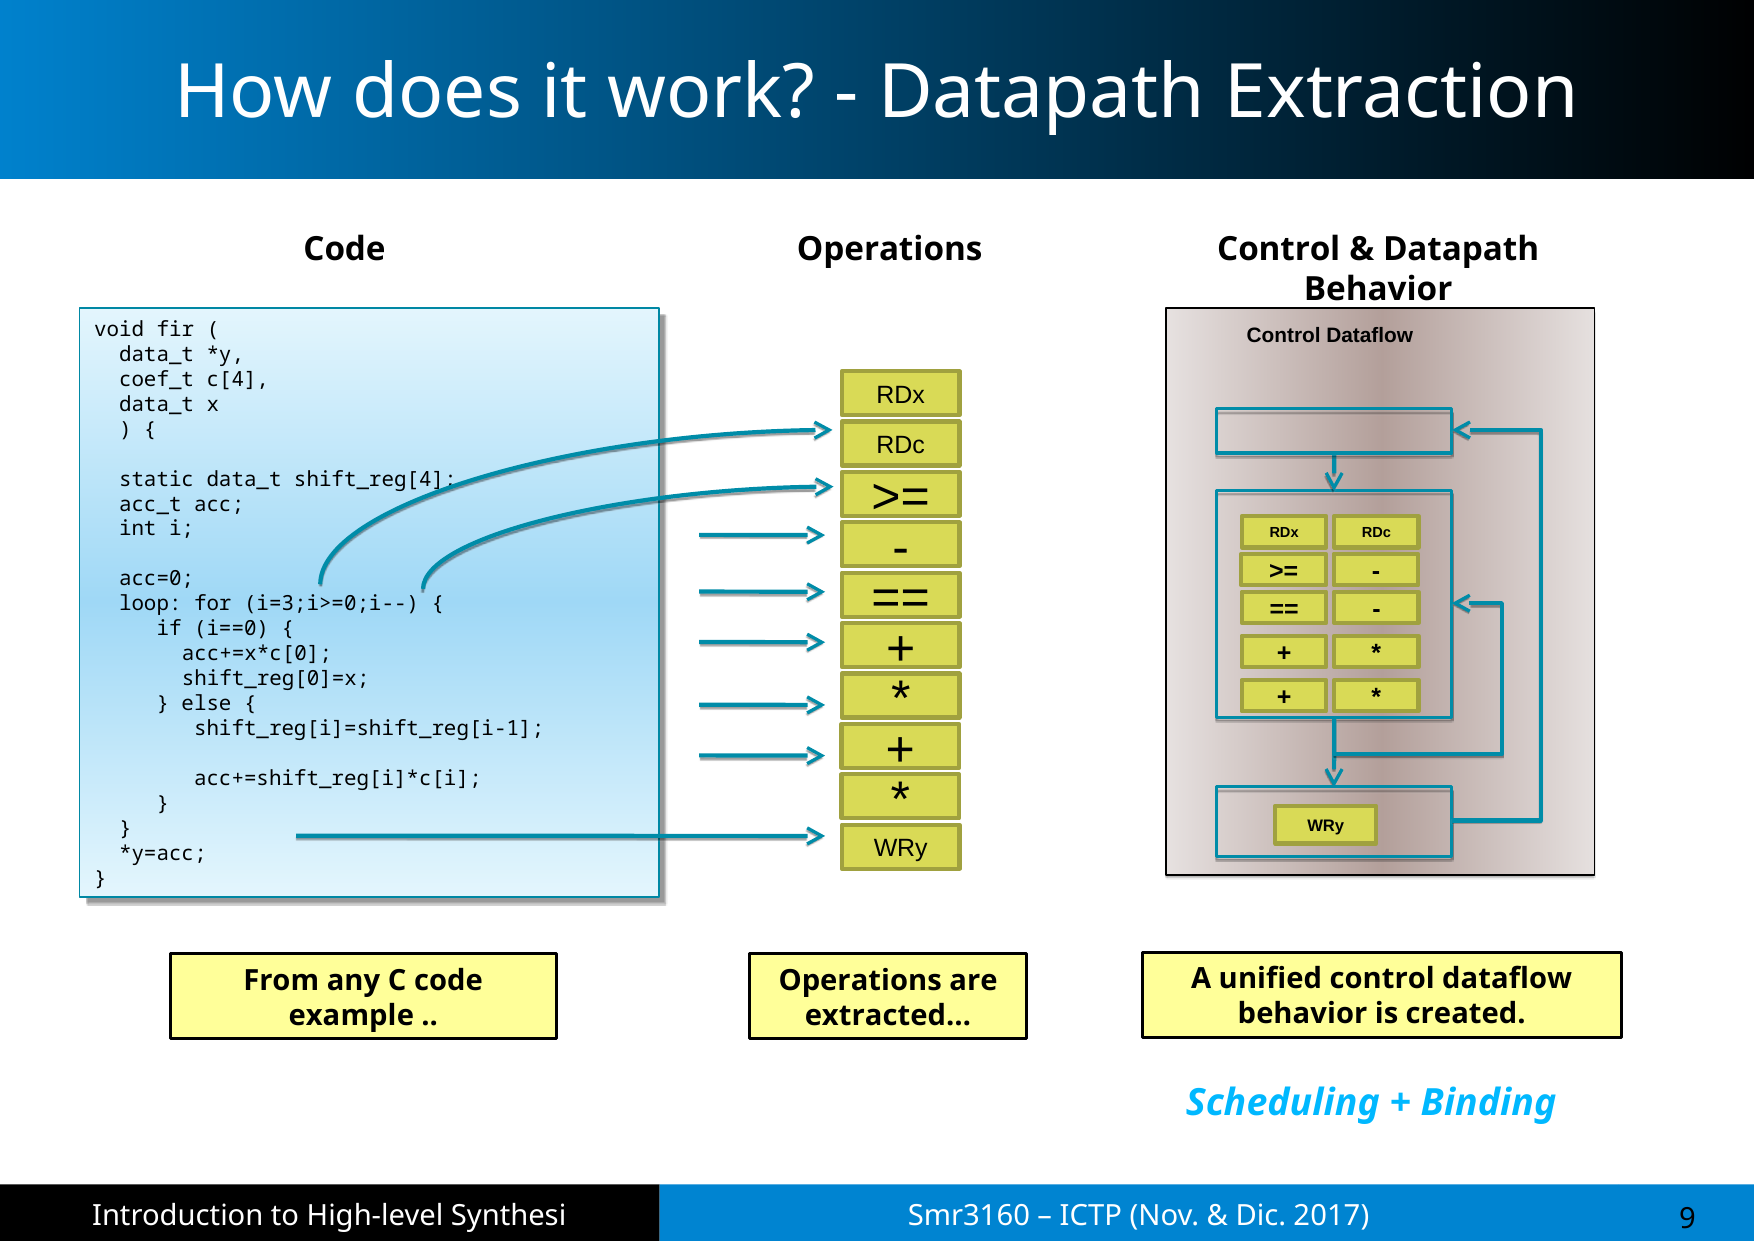

# How does it work? - Datapath Extraction
Operations
Code
Control & Datapath Behavior
void fir (
 data_t *y,
 coef_t c[4],
 data_t x
 ) {
 static data_t shift_reg[4];
 acc_t acc;
 int i;
 acc=0;
 loop: for (i=3;i>=0;i--) {
 if (i==0) {
 acc+=x*c[0];
 shift_reg[0]=x;
 } else {
 shift_reg[i]=shift_reg[i-1];
 acc+=shift_reg[i]*c[i];
 }
 }
 *y=acc;
}
Control Dataflow
RDx
RDc
>=
RDx
RDc
-
>=
-
==
==
-
+
+
*
*
+
*
+
*
WRy
WRy
A unified control dataflow behavior is created.
From any C code example ..
Operations are extracted…
Scheduling + Binding
9